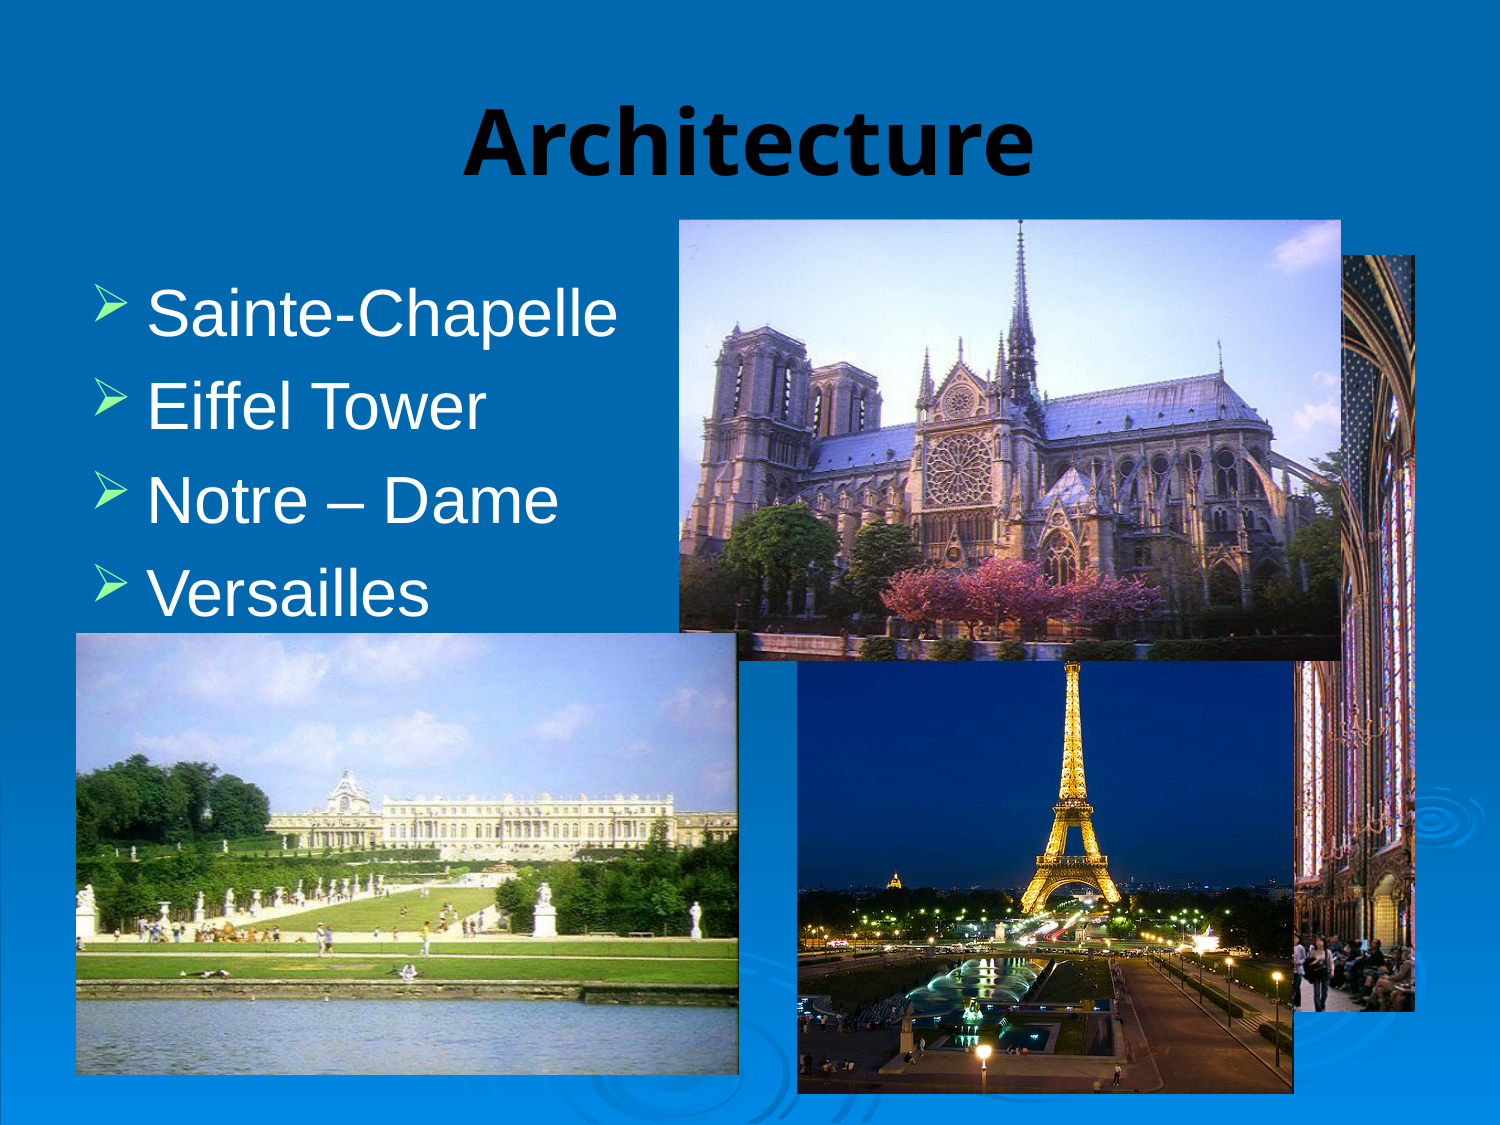

# Architecture
Sainte-Chapelle
Eiffel Tower
Notre – Dame
Versailles